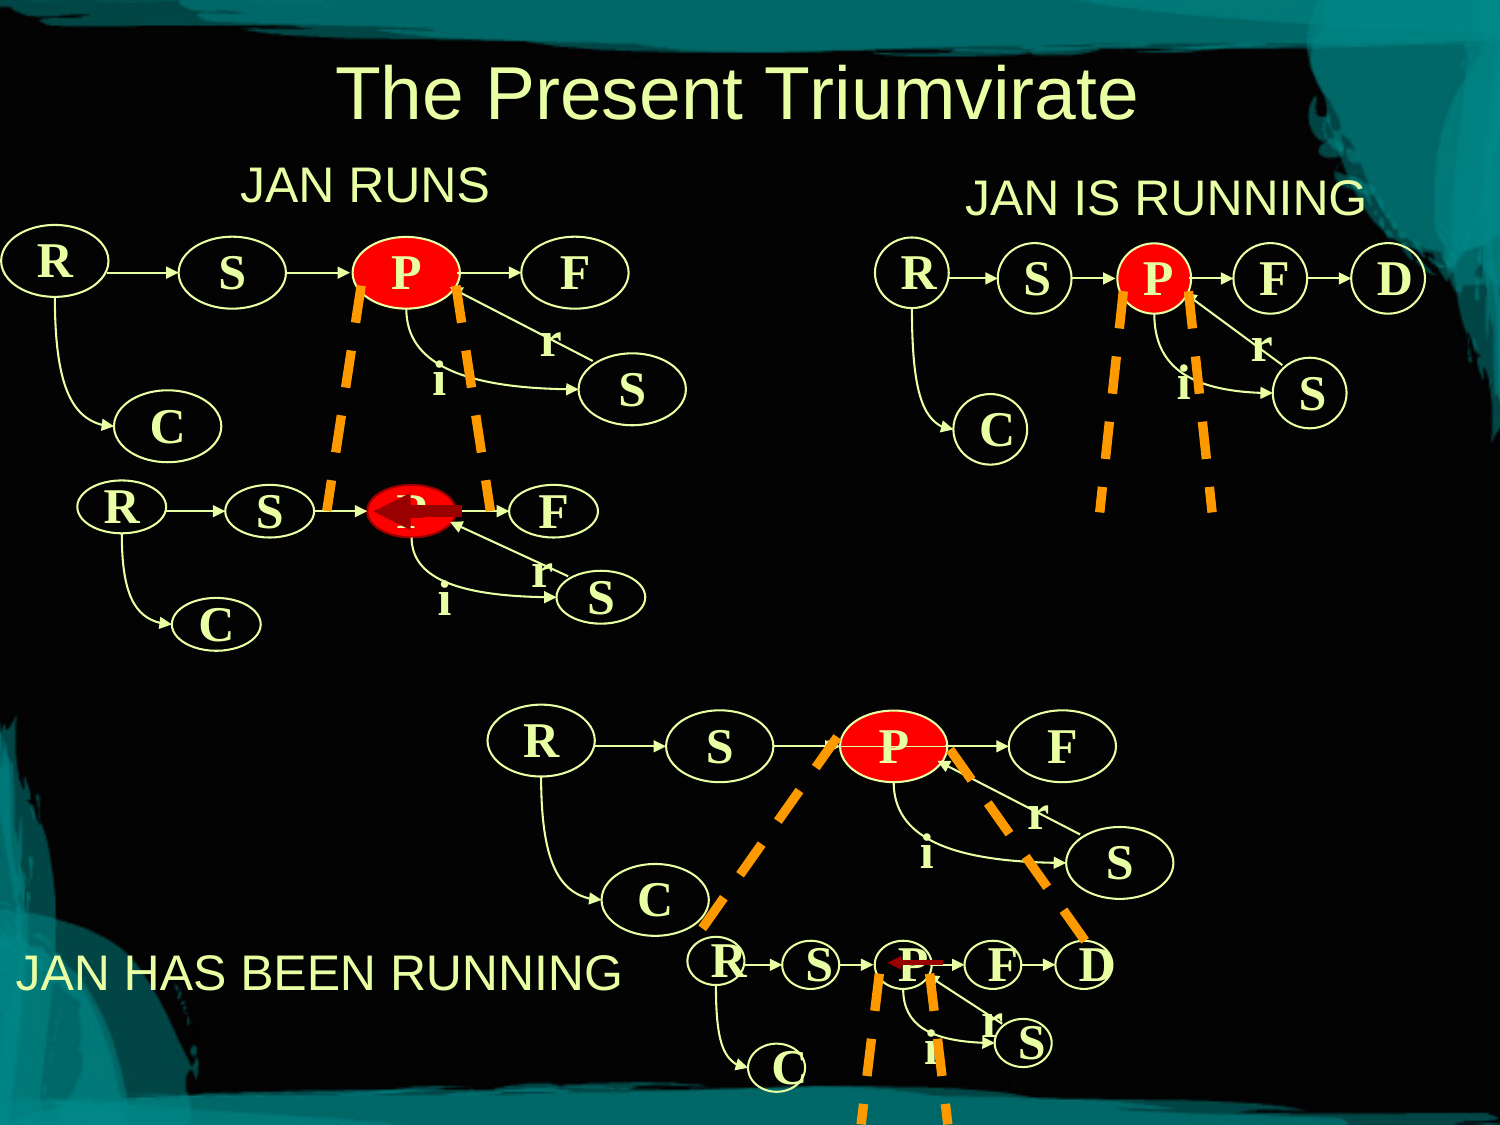

# The Present Triumvirate
JAN RUNS
JAN IS RUNNING
R
S
F
P
R
S
F
D
P
r
i
S
C
r
i
S
C
R
S
P
F
r
i
S
C
R
S
F
P
r
i
S
C
R
S
P
F
D
r
i
S
C
JAN HAS BEEN RUNNING